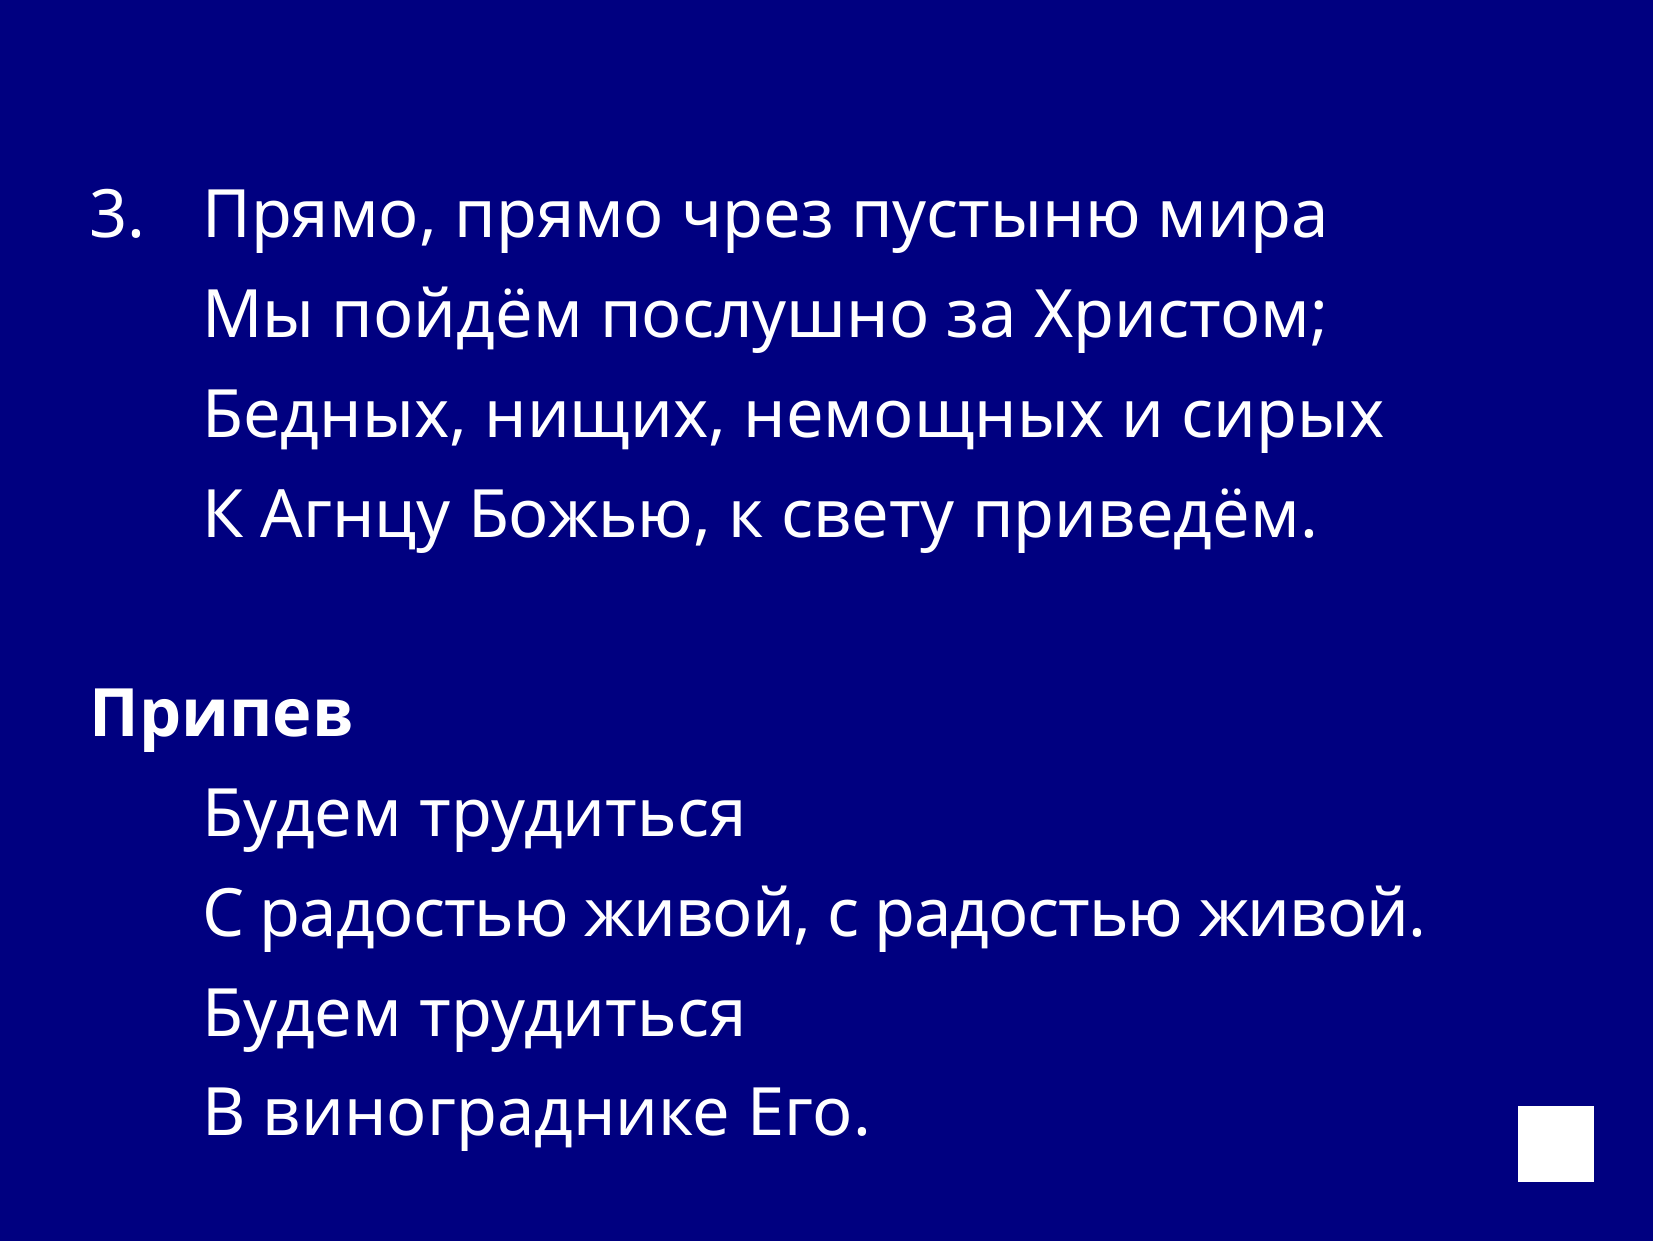

3.	Прямо, прямо чрез пустыню мира
	Мы пойдём послушно за Христом;
	Бедных, нищих, немощных и сирых
	К Агнцу Божью, к свету приведём.
Припев
	Будем трудиться
	С радостью живой, с радостью живой.
	Будем трудиться
	В винограднике Его.